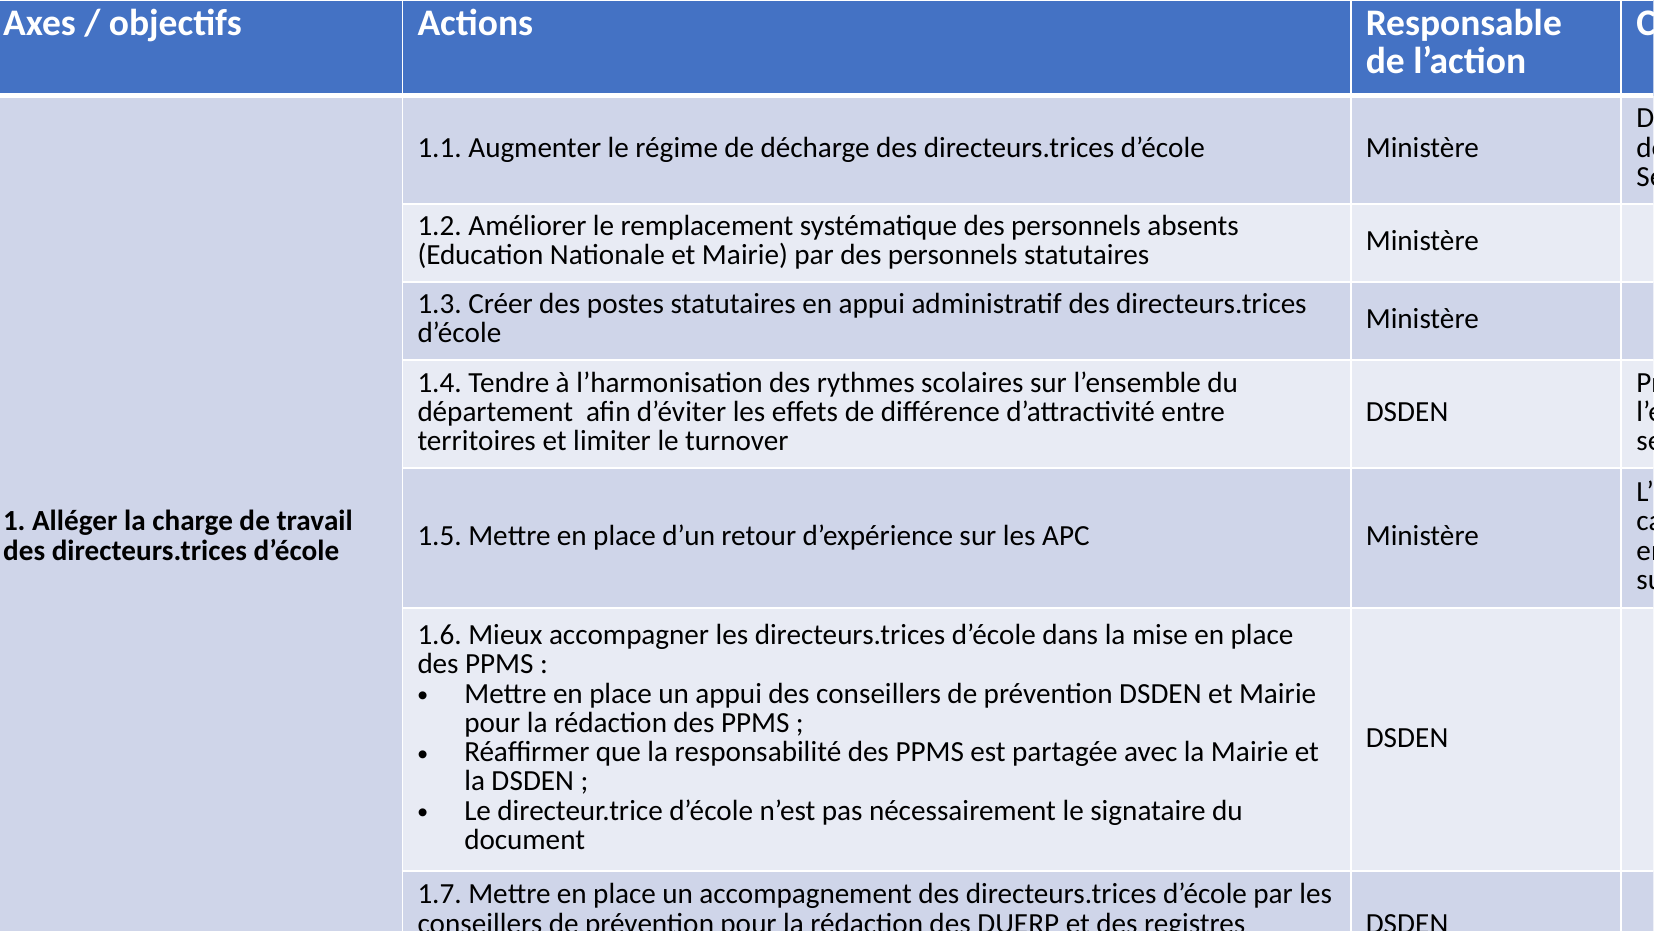

| Axes / objectifs | Actions | Responsable de l’action | Commentaires |
| --- | --- | --- | --- |
| 1. Alléger la charge de travail des directeurs.trices d’école | 1.1. Augmenter le régime de décharge des directeurs.trices d’école | Ministère | Dans le cadre d’un régime de décharges déjà spécifique en Seine-Saint-Denis |
| | 1.2. Améliorer le remplacement systématique des personnels absents (Education Nationale et Mairie) par des personnels statutaires | Ministère | |
| | 1.3. Créer des postes statutaires en appui administratif des directeurs.trices d’école | Ministère | |
| | 1.4. Tendre à l’harmonisation des rythmes scolaires sur l’ensemble du département afin d’éviter les effets de différence d’attractivité entre territoires et limiter le turnover | DSDEN | Proposition FO : maintenir sur l’ensemble du département la semaine de 4 jours |
| | 1.5. Mettre en place d’un retour d’expérience sur les APC | Ministère | L’utilité des APC est remise en cause par de nombreux enseignants. Proposition CGT : suppression des APC |
| | 1.6. Mieux accompagner les directeurs.trices d’école dans la mise en place des PPMS : Mettre en place un appui des conseillers de prévention DSDEN et Mairie pour la rédaction des PPMS ; Réaffirmer que la responsabilité des PPMS est partagée avec la Mairie et la DSDEN ; Le directeur.trice d’école n’est pas nécessairement le signataire du document | DSDEN | |
| | 1.7. Mettre en place un accompagnement des directeurs.trices d’école par les conseillers de prévention pour la rédaction des DUERP et des registres obligatoires | DSDEN | |
#